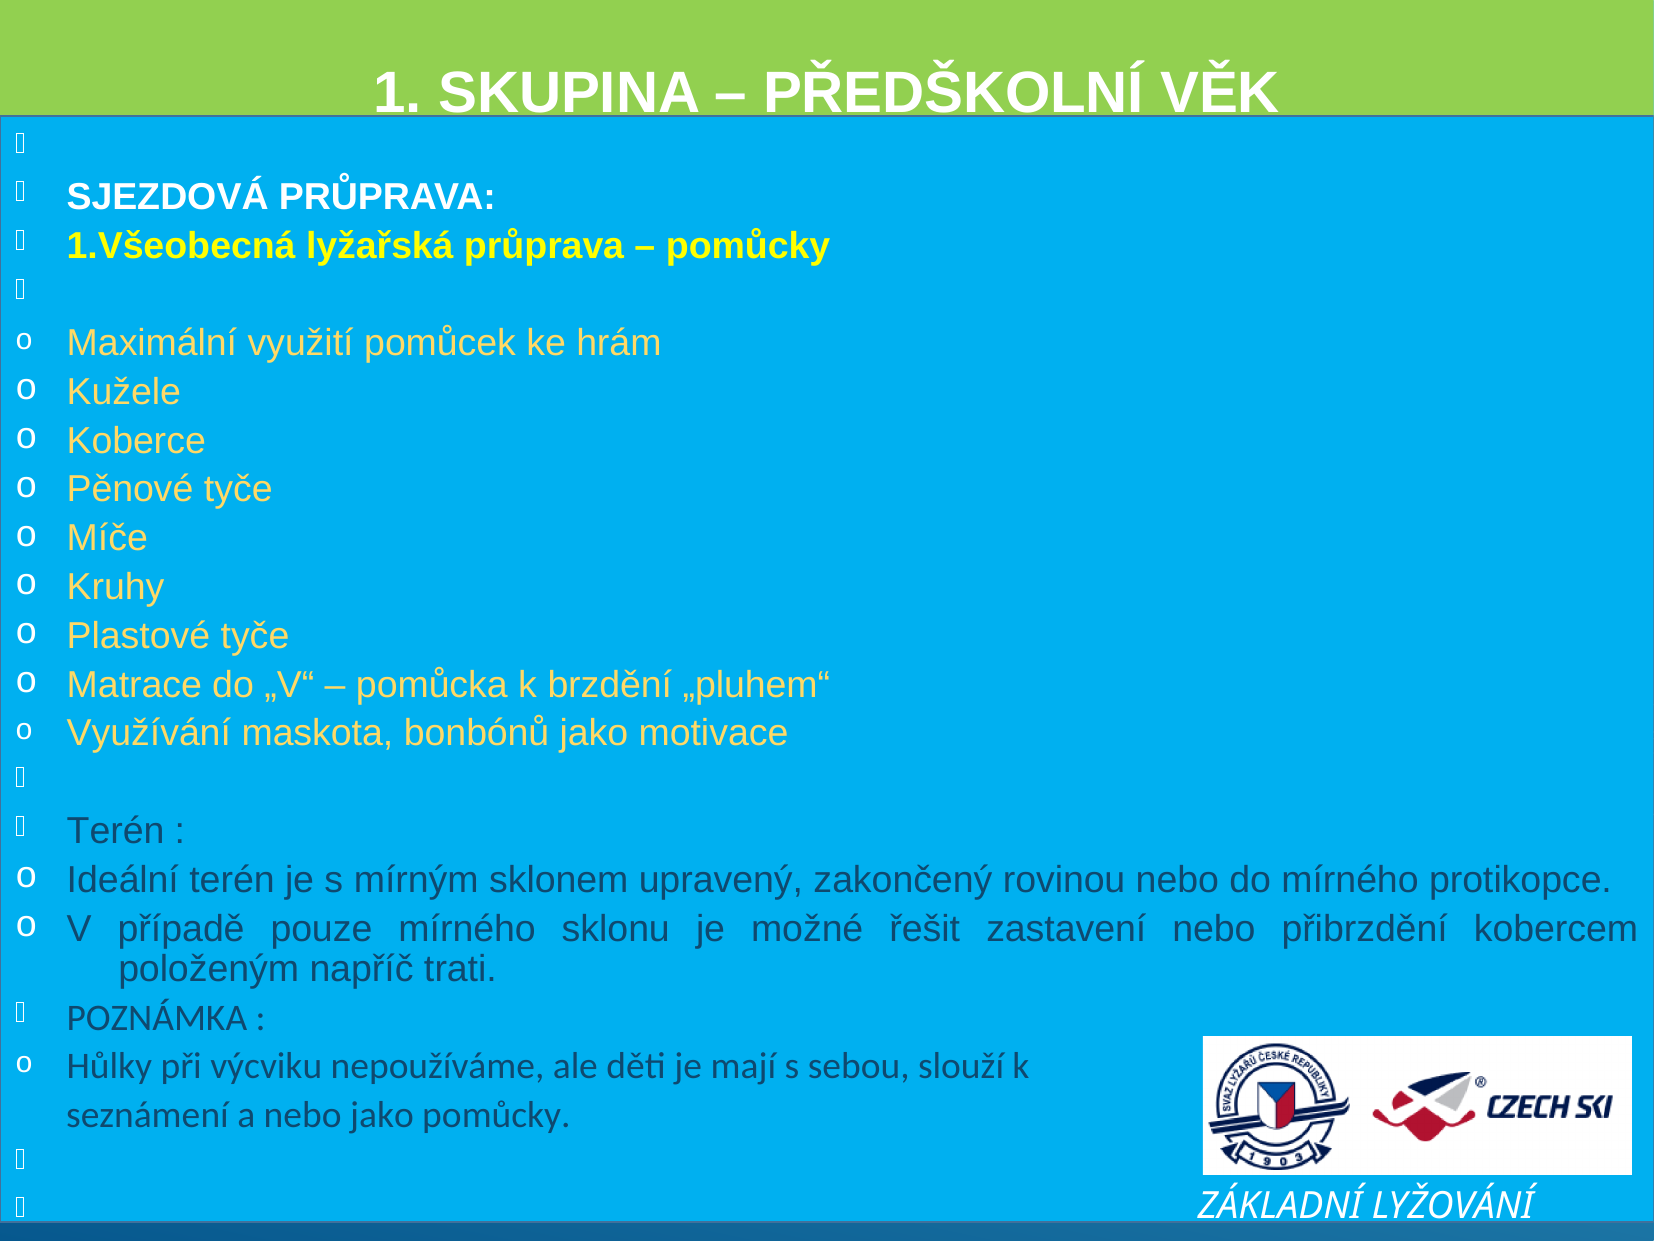

# 1. Skupina – předškolní věk
SJEZDOVÁ PRŮPRAVA:
1.Všeobecná lyžařská průprava – pomůcky
Maximální využití pomůcek ke hrám
Kužele
Koberce
Pěnové tyče
Míče
Kruhy
Plastové tyče
Matrace do „V“ – pomůcka k brzdění „pluhem“
Využívání maskota, bonbónů jako motivace
Terén :
Ideální terén je s mírným sklonem upravený, zakončený rovinou nebo do mírného protikopce.
V případě pouze mírného sklonu je možné řešit zastavení nebo přibrzdění kobercem položeným napříč trati.
POZNÁMKA :
Hůlky při výcviku nepoužíváme, ale děti je mají s sebou, slouží k
 seznámení a nebo jako pomůcky.
ZÁKLADNÍ LYŽOVÁNÍ